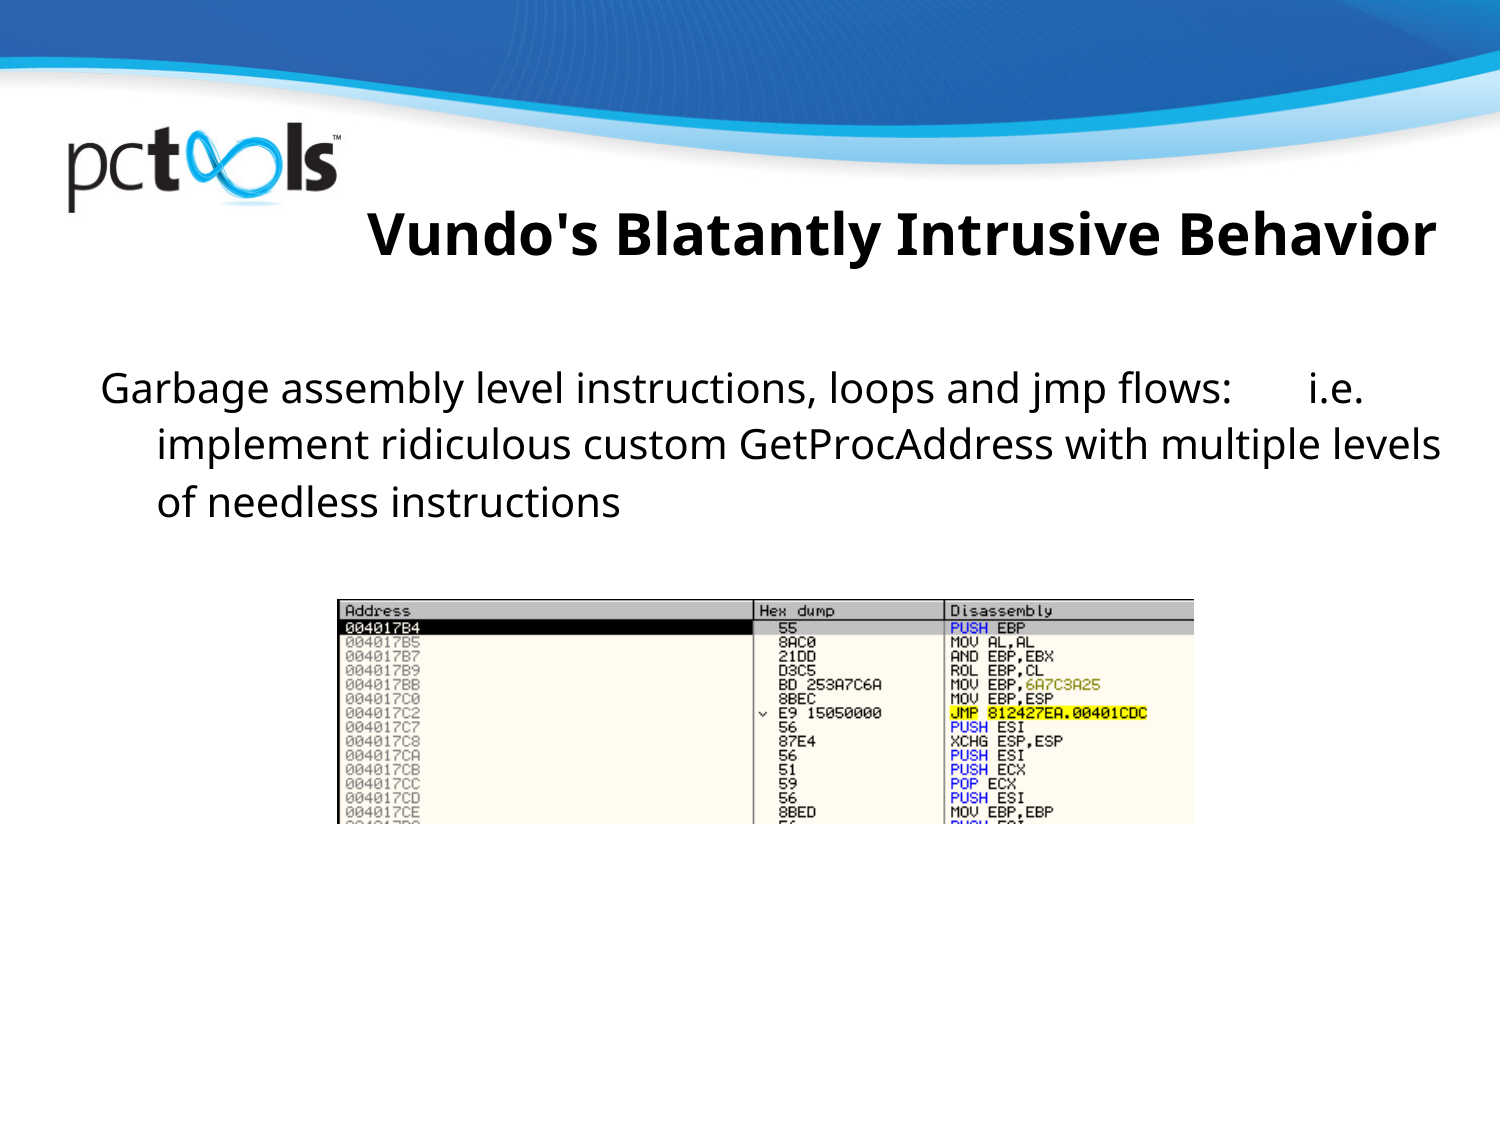

# Vundo's Blatantly Intrusive Behavior
Garbage assembly level instructions, loops and jmp flows: i.e. implement ridiculous custom GetProcAddress with multiple levels of needless instructions